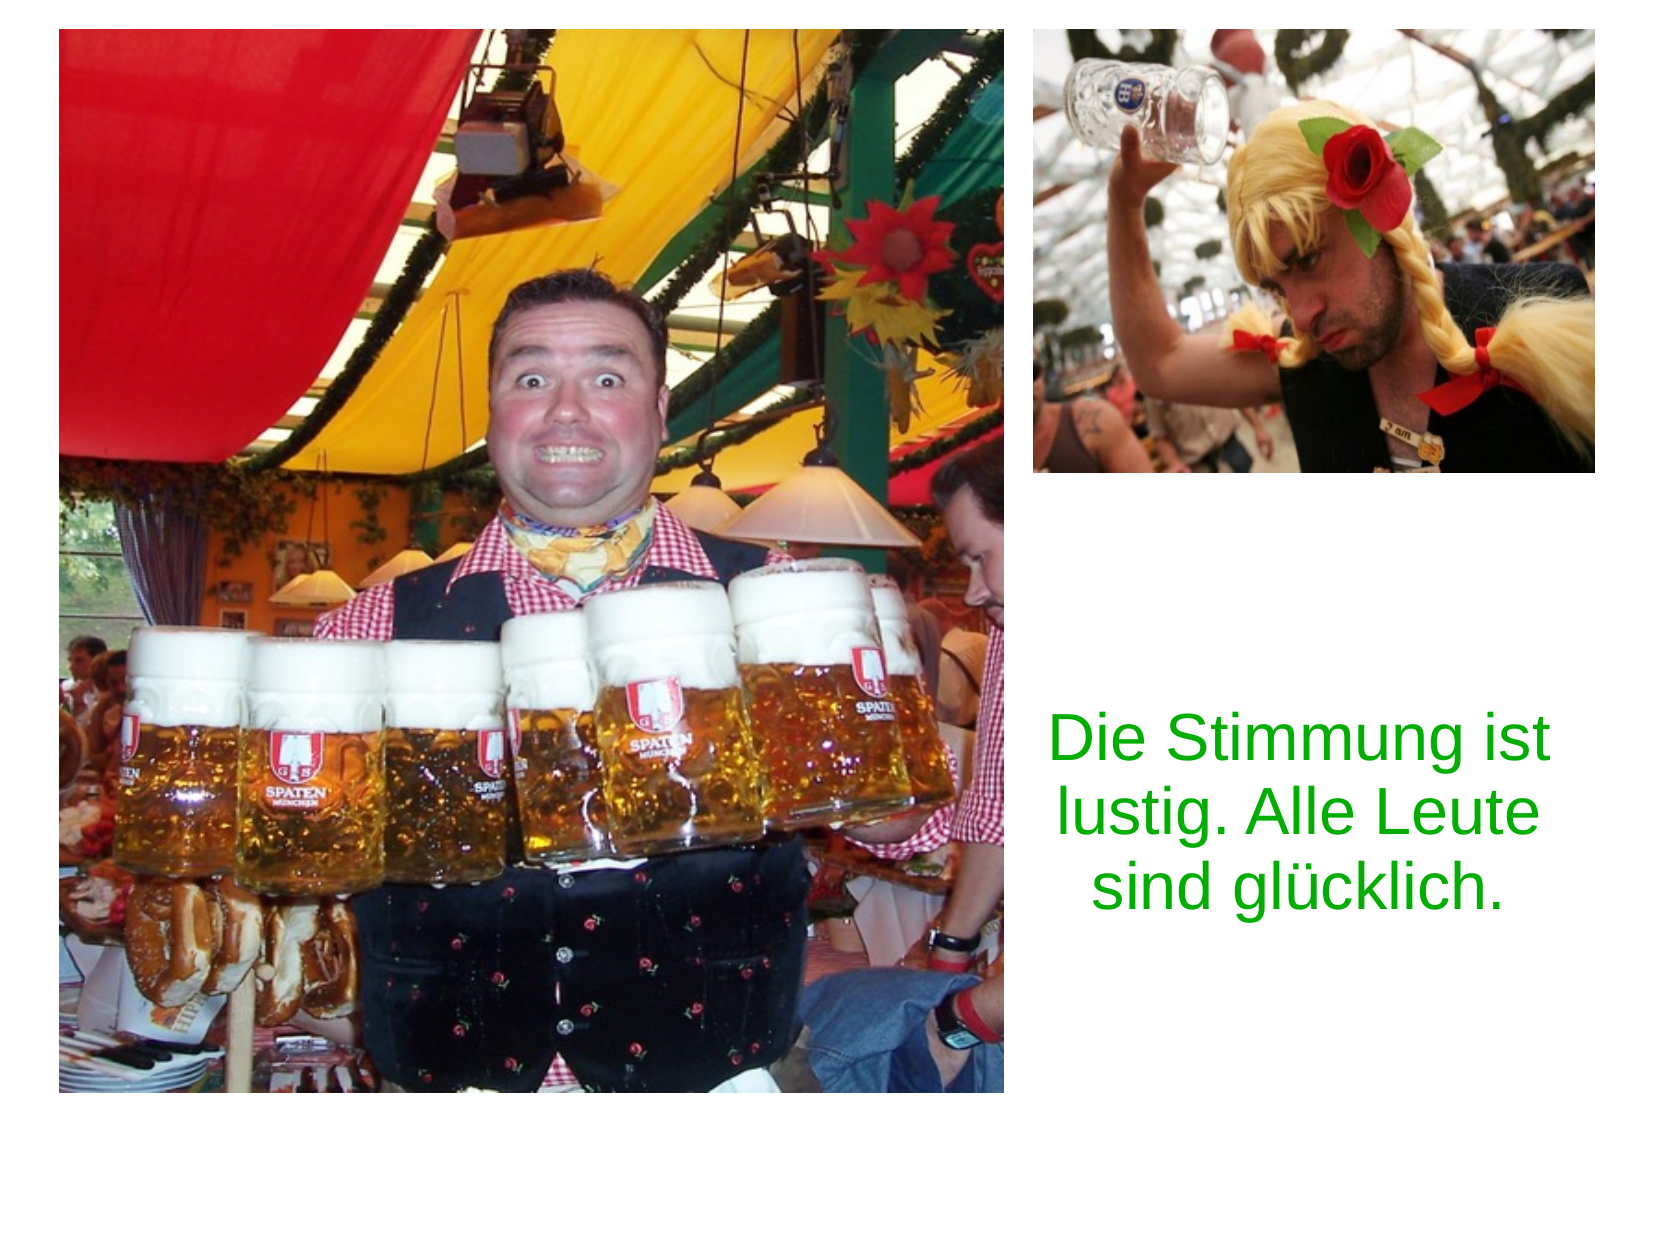

# Die Stimmung ist lustig. Alle Leute sind glücklich.